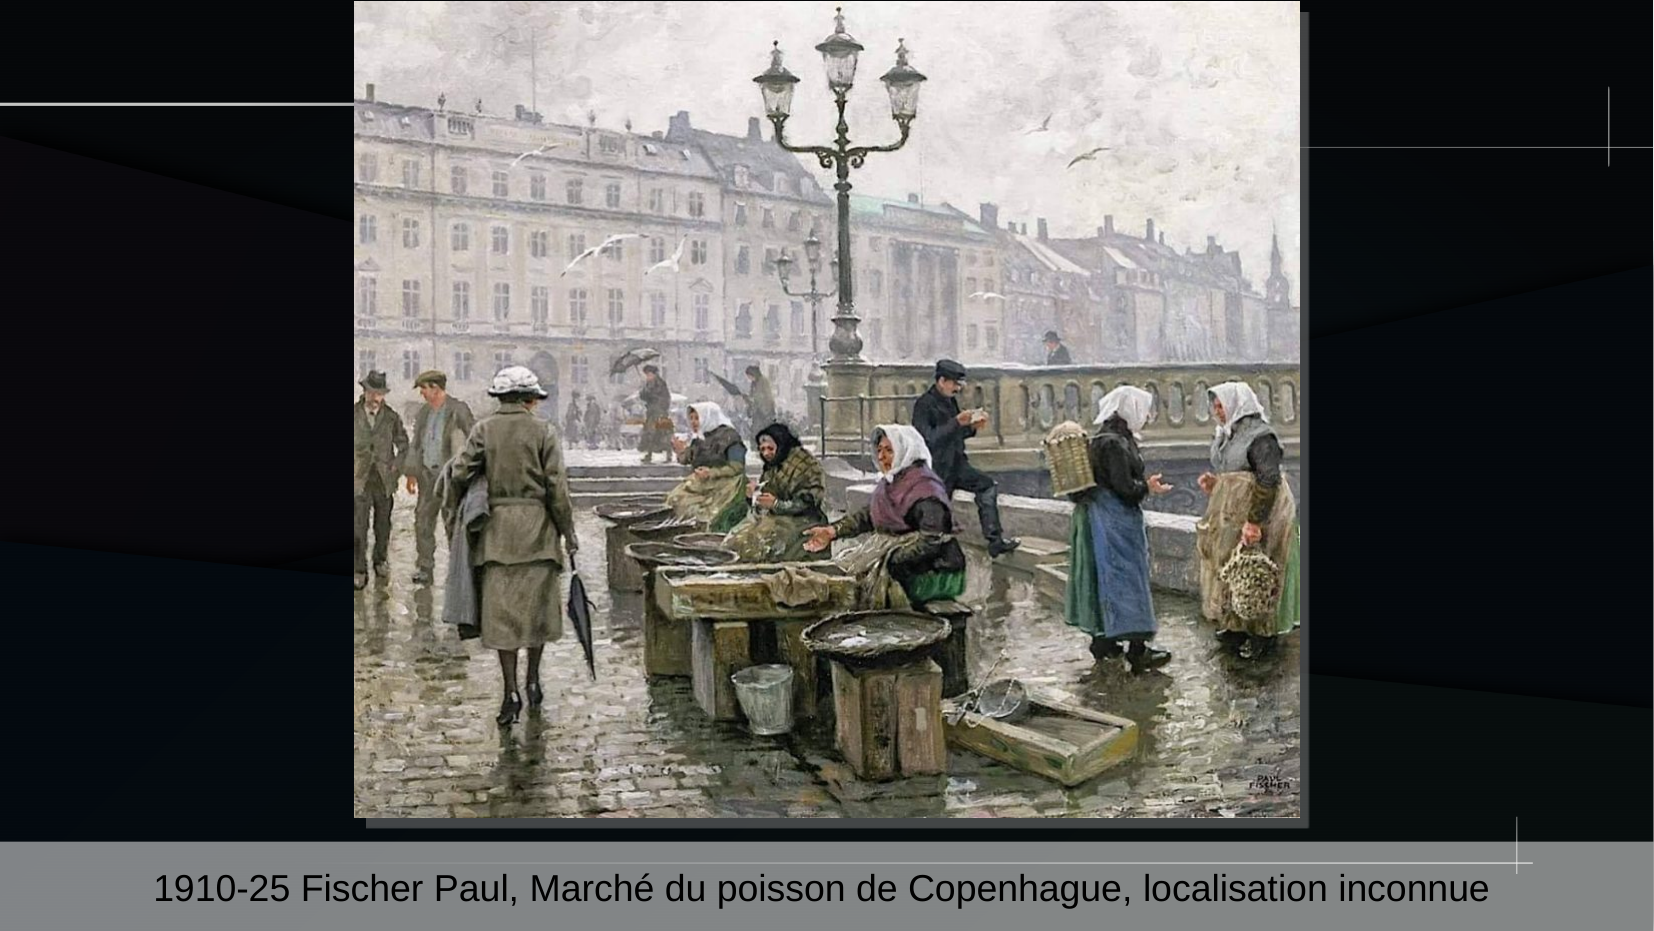

1910-25 Fischer Paul, Marché du poisson de Copenhague, localisation inconnue